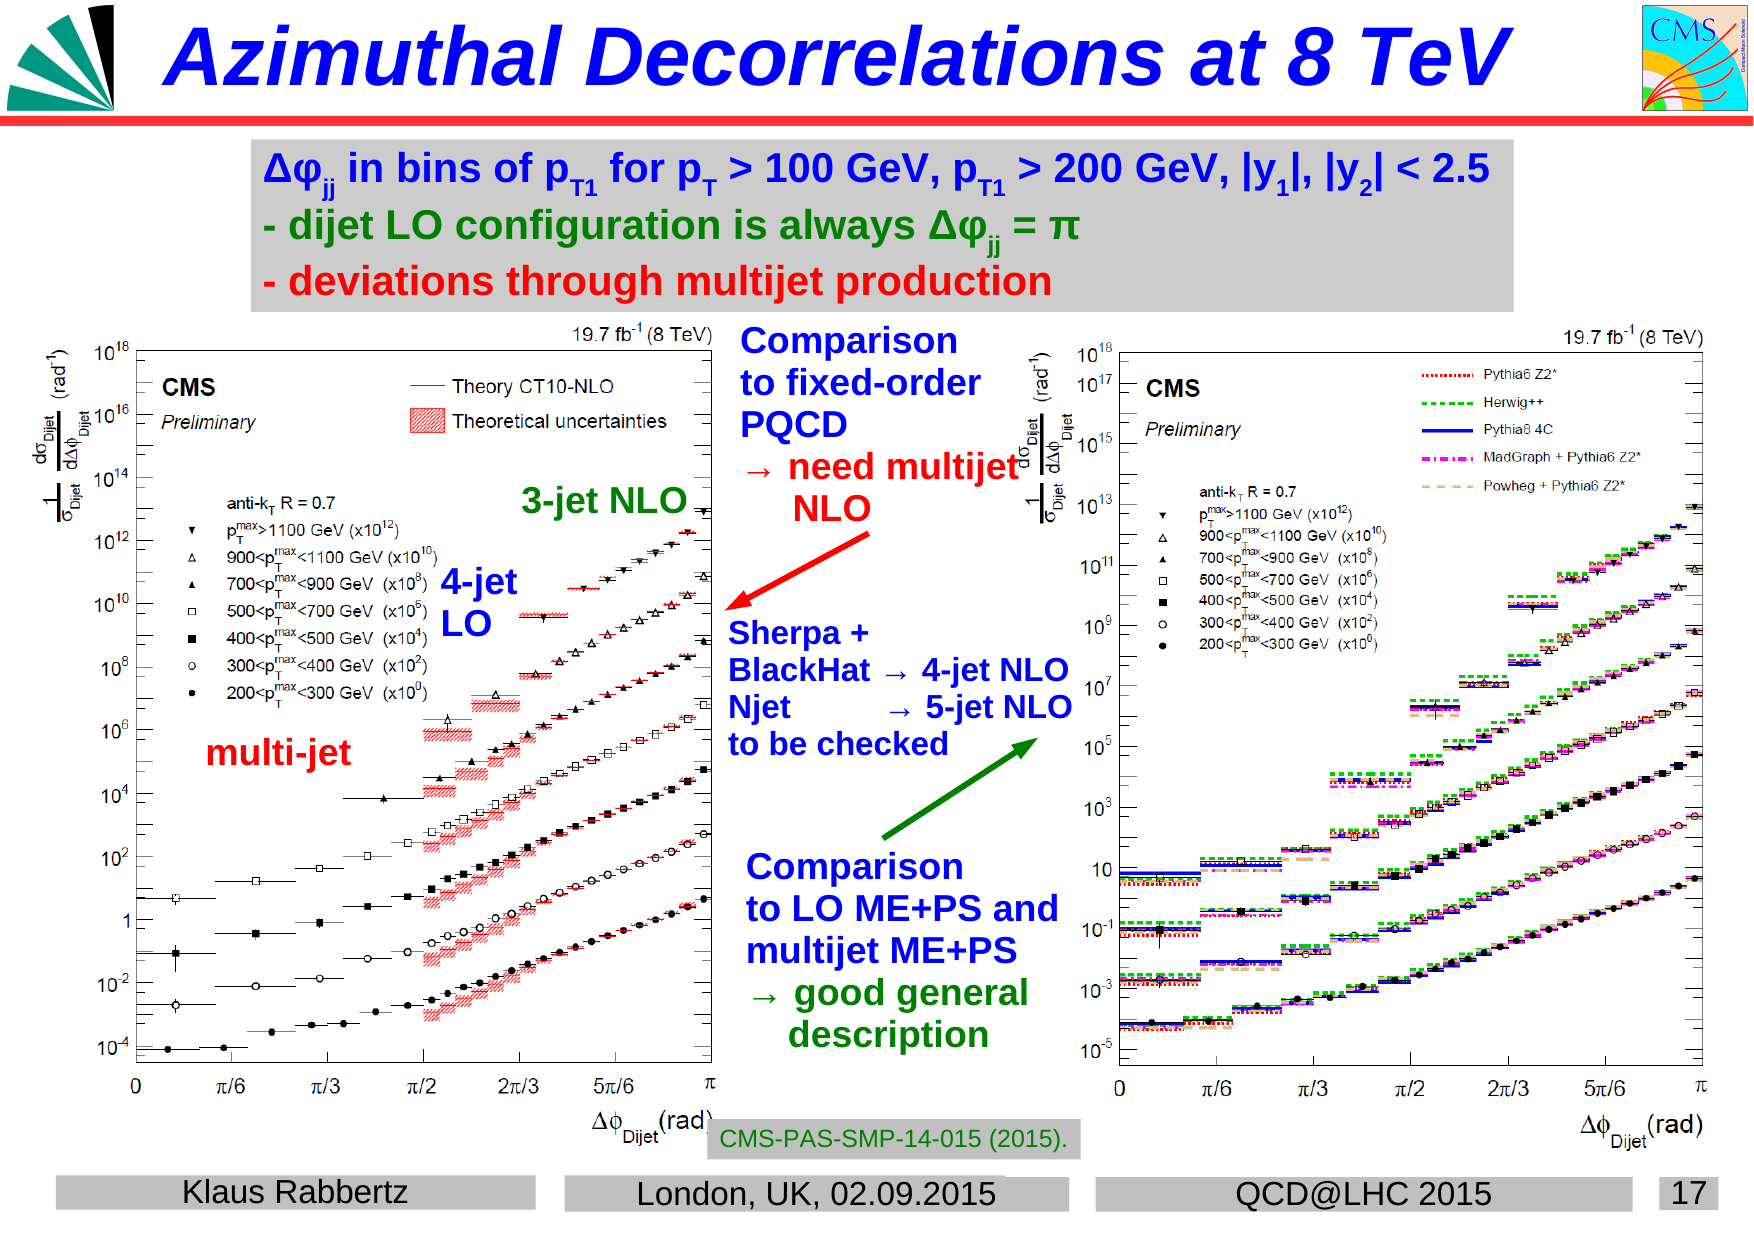

# Azimuthal Decorrelations at 8 TeV
Δφjj in bins of pT1 for pT > 100 GeV, pT1 > 200 GeV, |y1|, |y2| < 2.5
- dijet LO configuration is always Δφjj = π
- deviations through multijet production
Comparison
to fixed-order
PQCD
→ need multijet
 NLO
3-jet NLO
4-jet
LO
Sherpa +
BlackHat → 4-jet NLO
Njet → 5-jet NLO
to be checked
multi-jet
Comparison
to LO ME+PS and
multijet ME+PS
→ good general
 description
CMS-PAS-SMP-14-015 (2015).